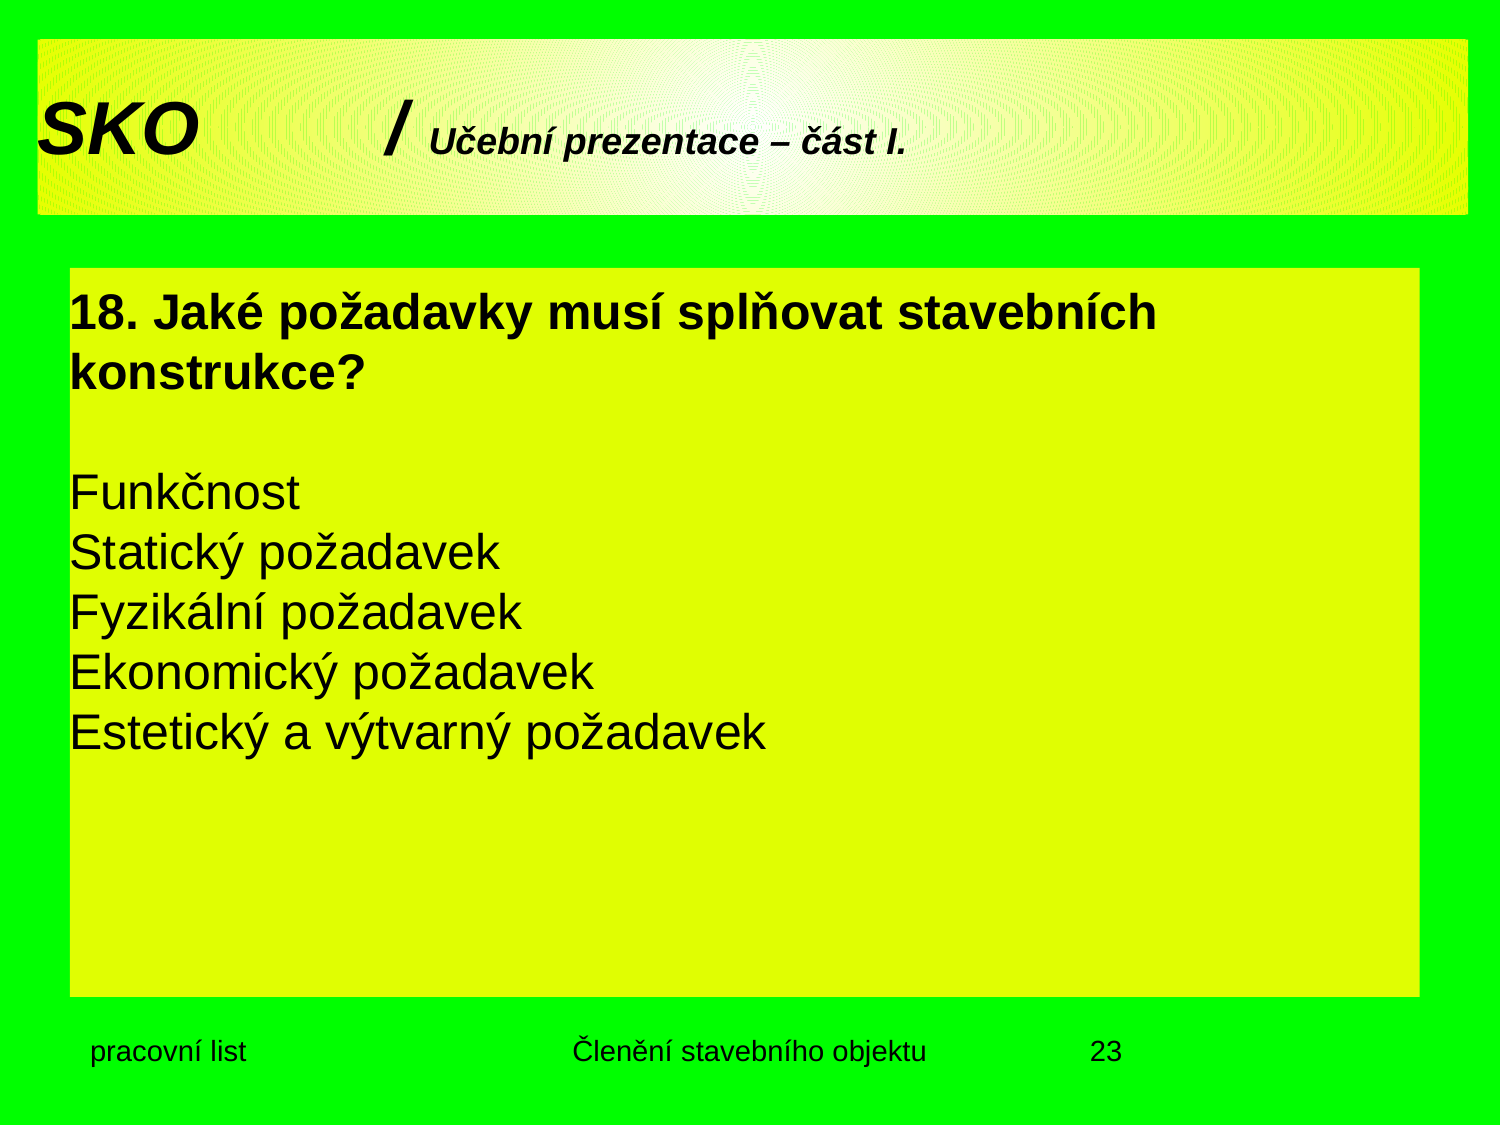

SKO / Učební prezentace – část I.
18. Jaké požadavky musí splňovat stavebních konstrukce?
Funkčnost
Statický požadavek
Fyzikální požadavek
Ekonomický požadavek
Estetický a výtvarný požadavek
pracovní list
Členění stavebního objektu